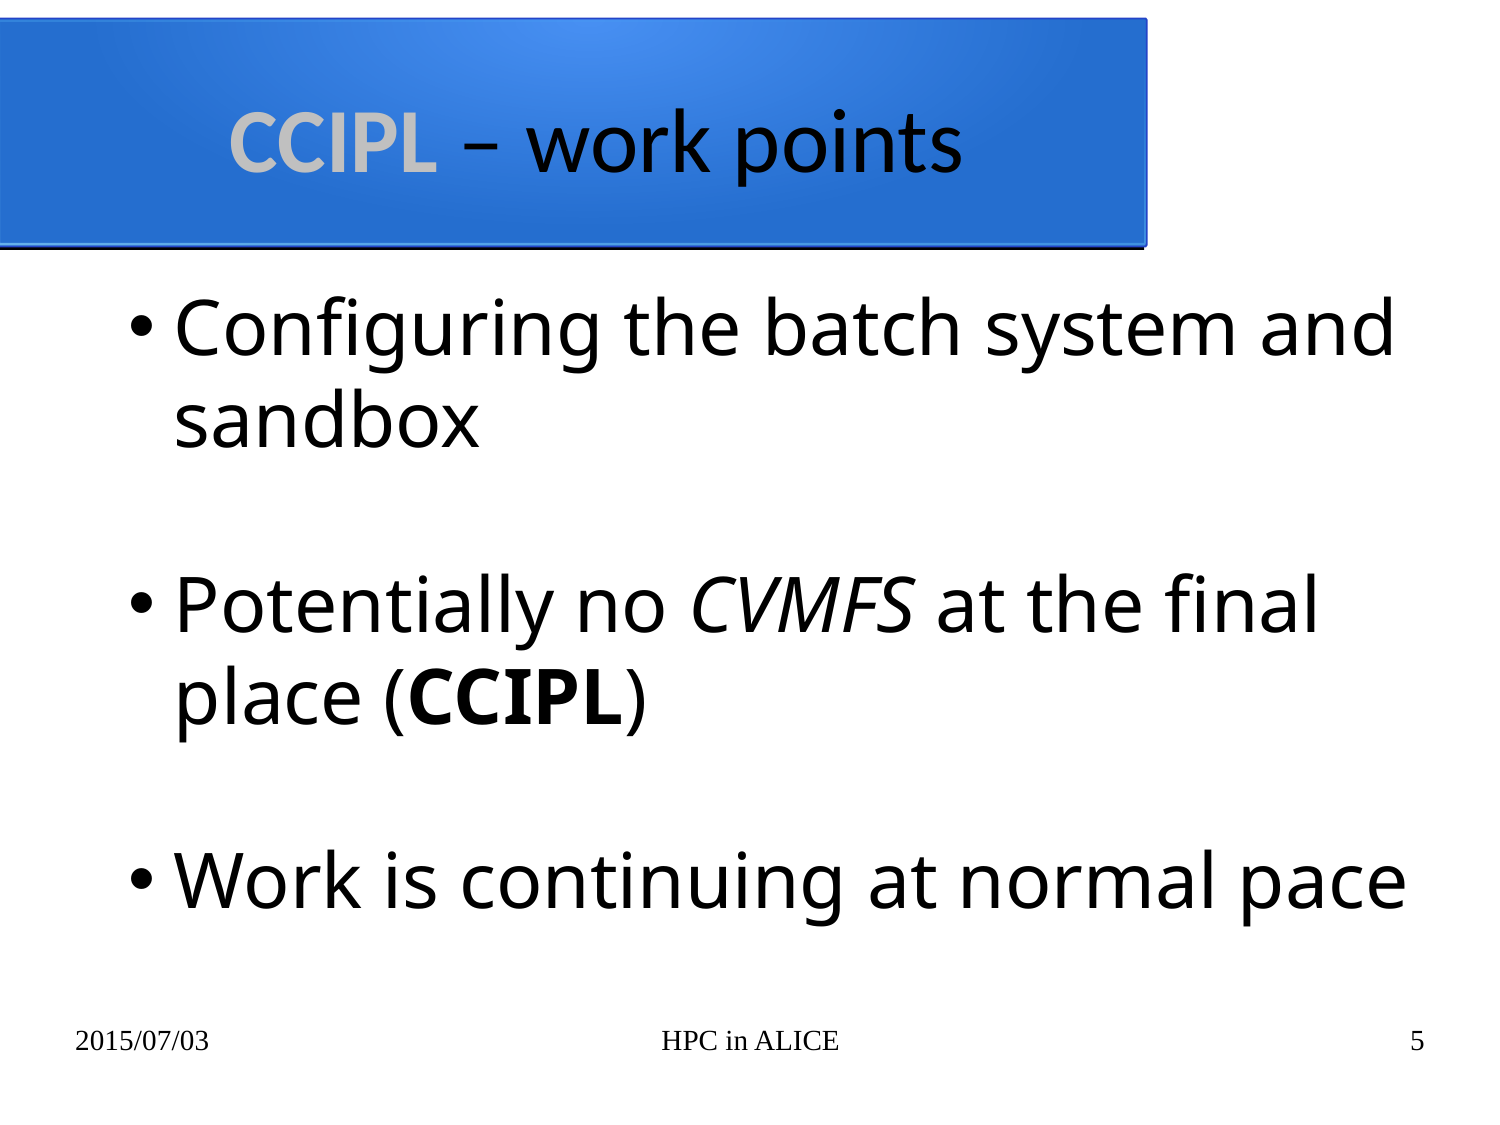

# CCIPL – work points
Configuring the batch system and sandbox
Potentially no CVMFS at the final place (CCIPL)
Work is continuing at normal pace
2015/07/03
HPC in ALICE
5